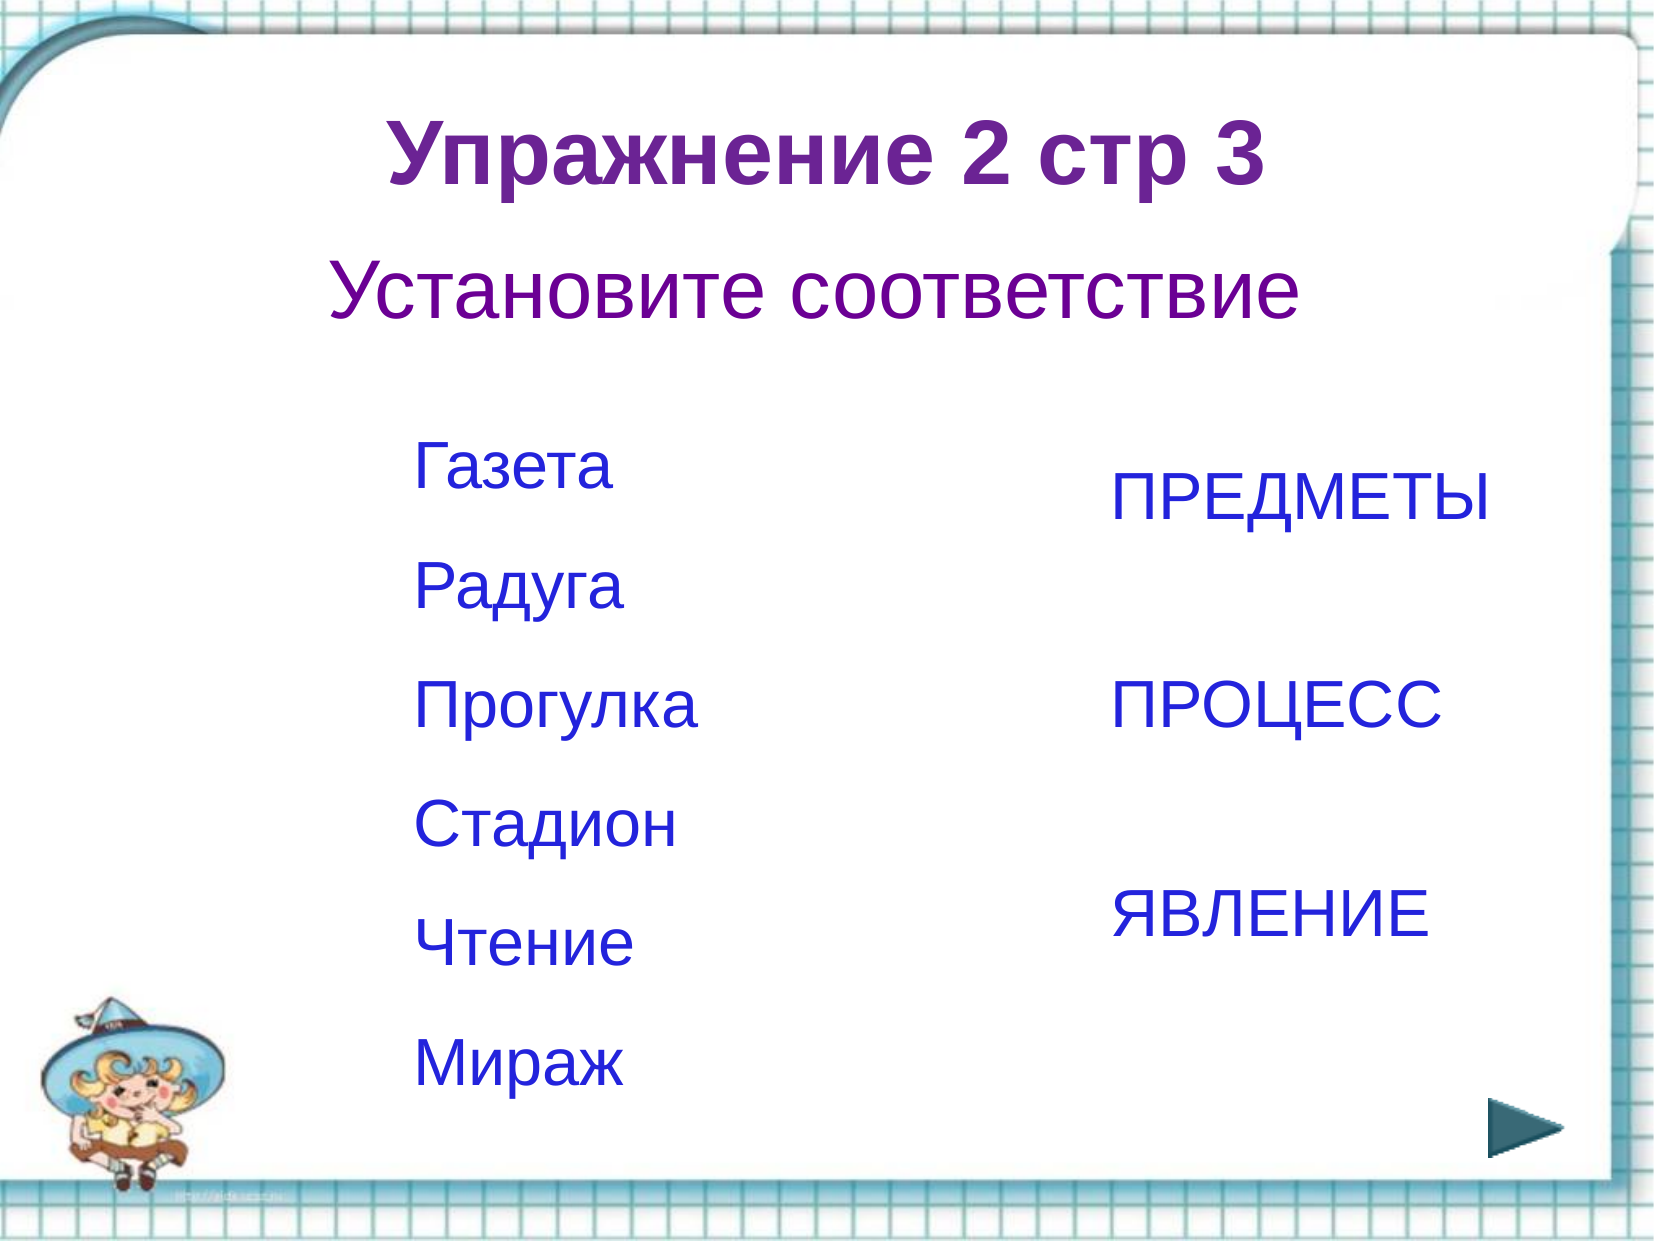

# Упражнение 2 стр 3
Установите соответствие
ПРЕДМЕТЫ
ПРОЦЕСС
ЯВЛЕНИЕ
Газета
Радуга
Прогулка
Стадион
Чтение
Мираж